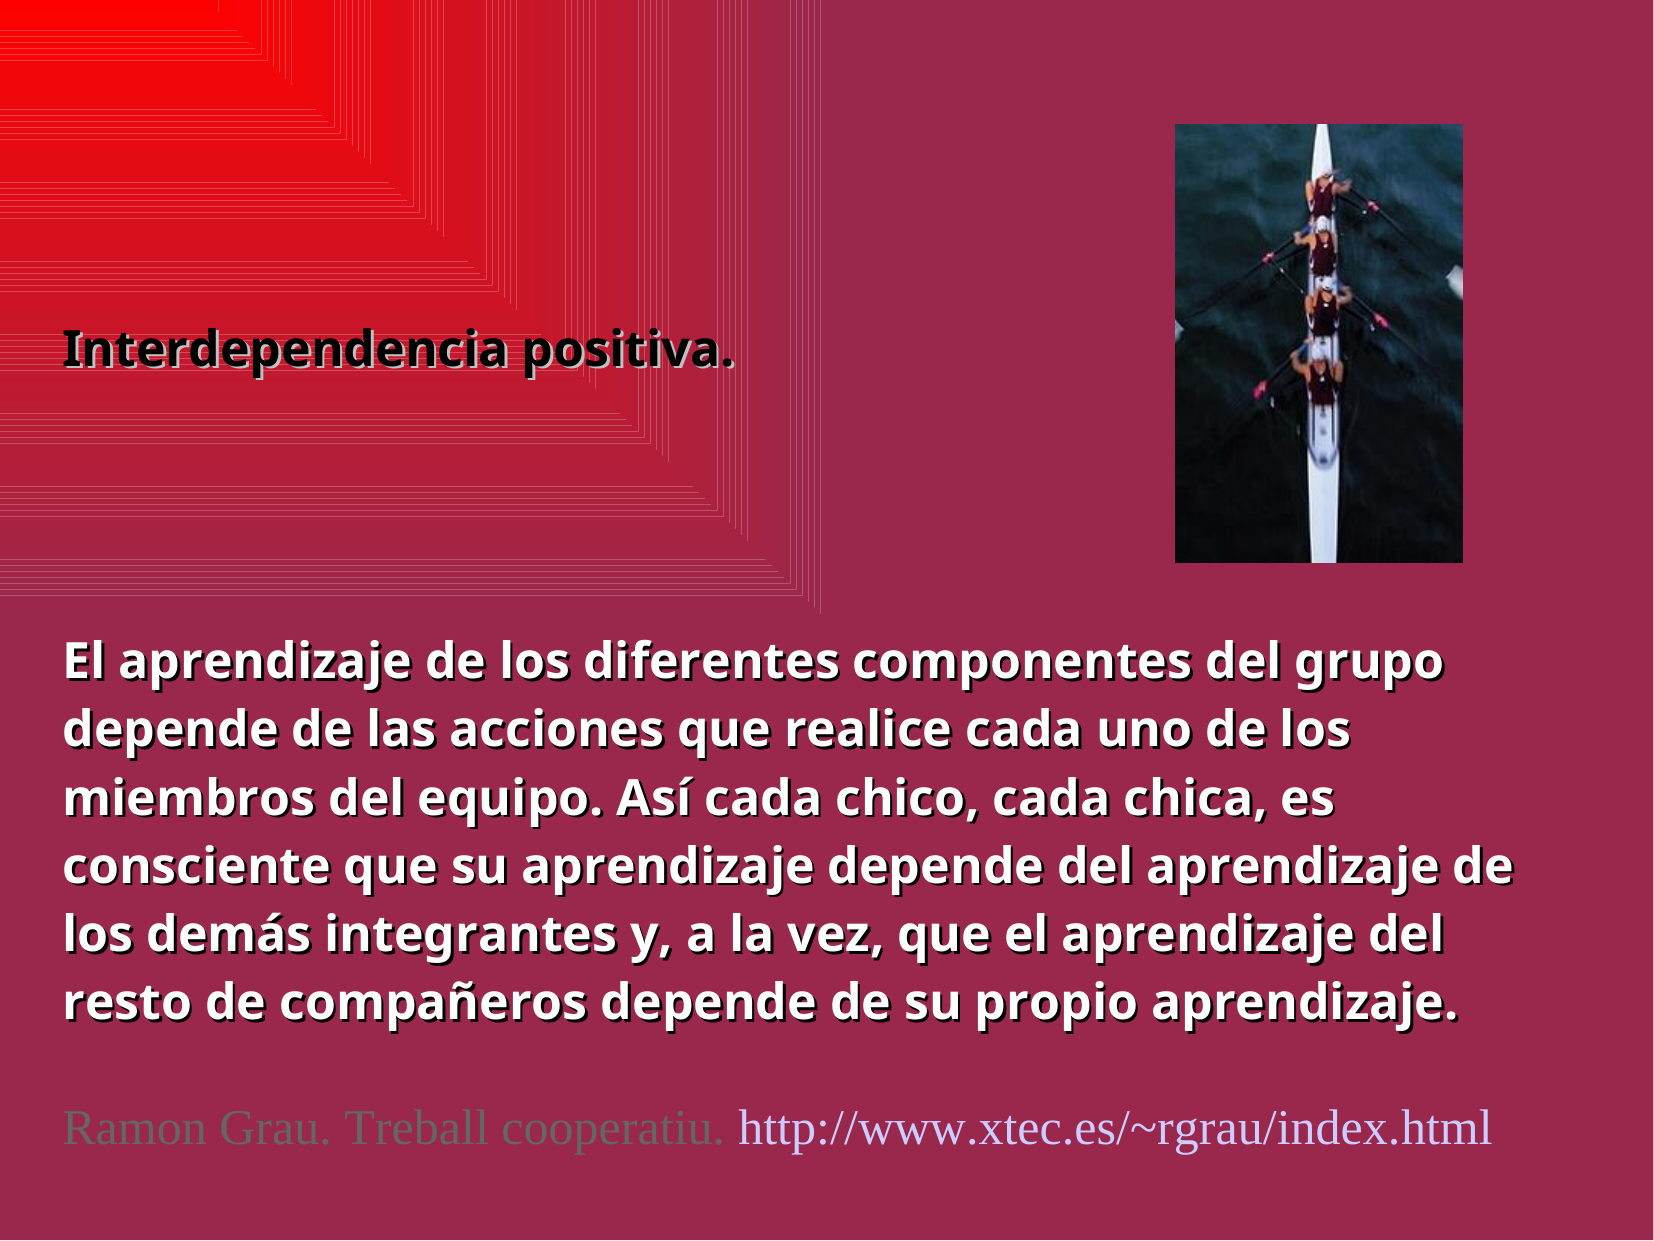

Interdependencia positiva.
El aprendizaje de los diferentes componentes del grupo depende de las acciones que realice cada uno de los miembros del equipo. Así cada chico, cada chica, es consciente que su aprendizaje depende del aprendizaje de los demás integrantes y, a la vez, que el aprendizaje del resto de compañeros depende de su propio aprendizaje.
Ramon Grau. Treball cooperatiu. http://www.xtec.es/~rgrau/index.html